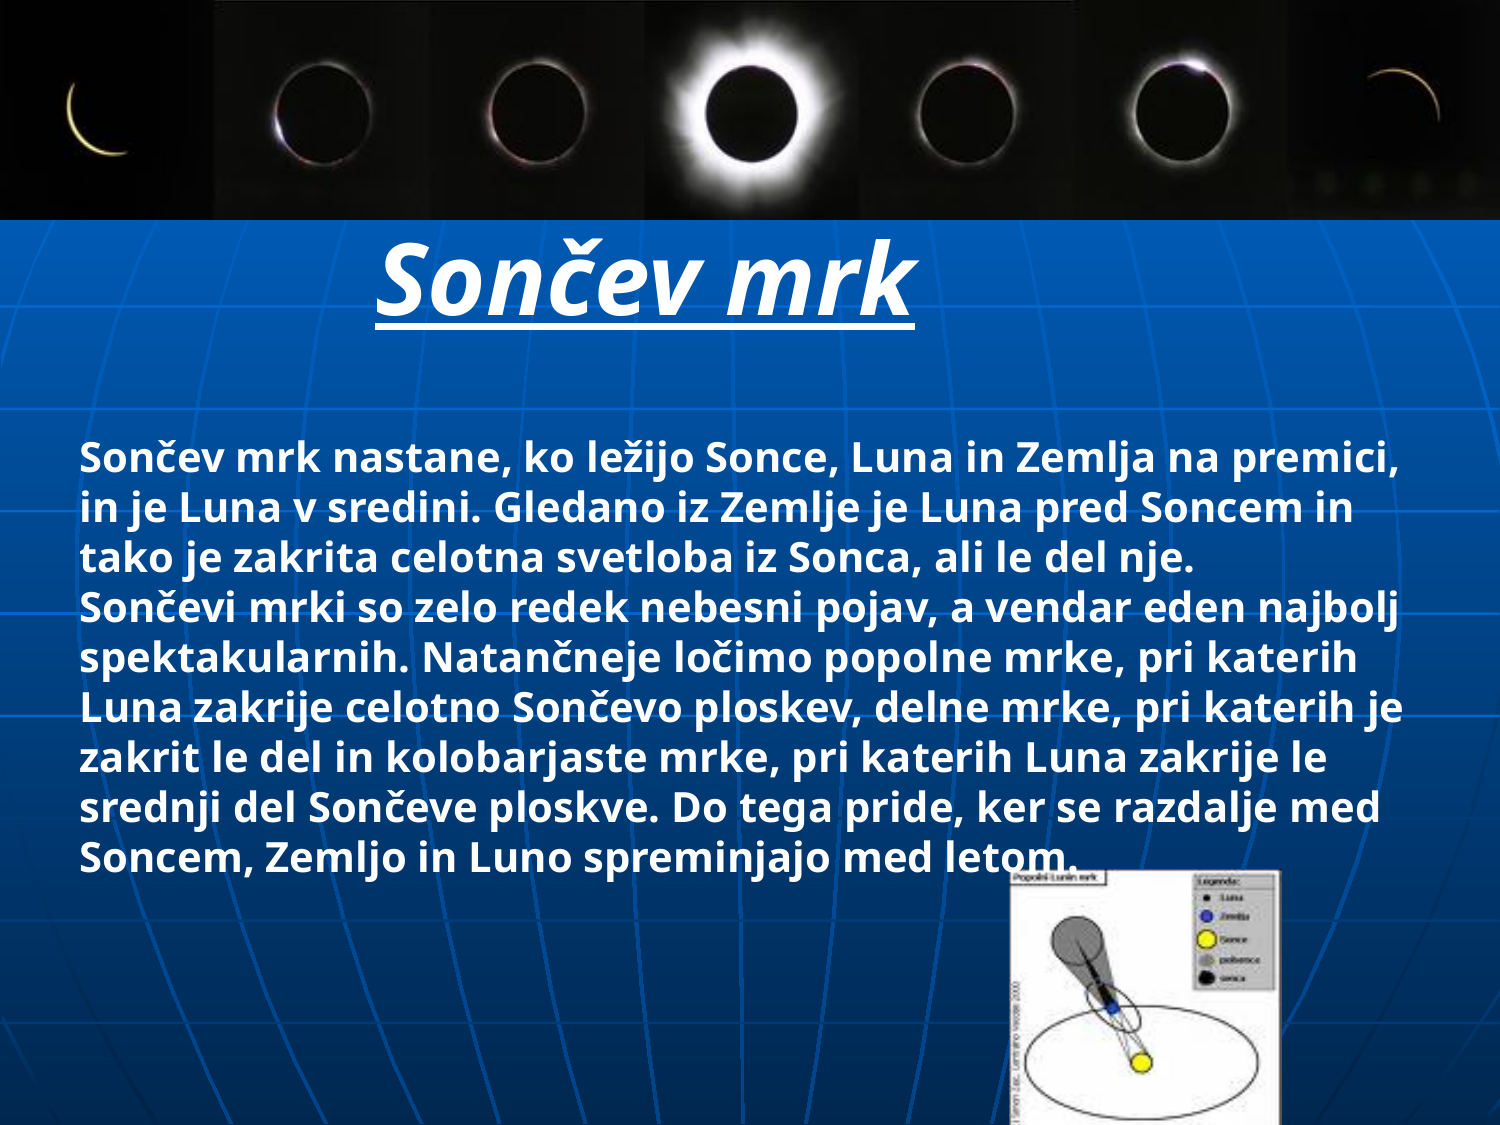

Sončev mrk
Sončev mrk nastane, ko ležijo Sonce, Luna in Zemlja na premici, in je Luna v sredini. Gledano iz Zemlje je Luna pred Soncem in tako je zakrita celotna svetloba iz Sonca, ali le del nje.
Sončevi mrki so zelo redek nebesni pojav, a vendar eden najbolj spektakularnih. Natančneje ločimo popolne mrke, pri katerih Luna zakrije celotno Sončevo ploskev, delne mrke, pri katerih je zakrit le del in kolobarjaste mrke, pri katerih Luna zakrije le srednji del Sončeve ploskve. Do tega pride, ker se razdalje med Soncem, Zemljo in Luno spreminjajo med letom.